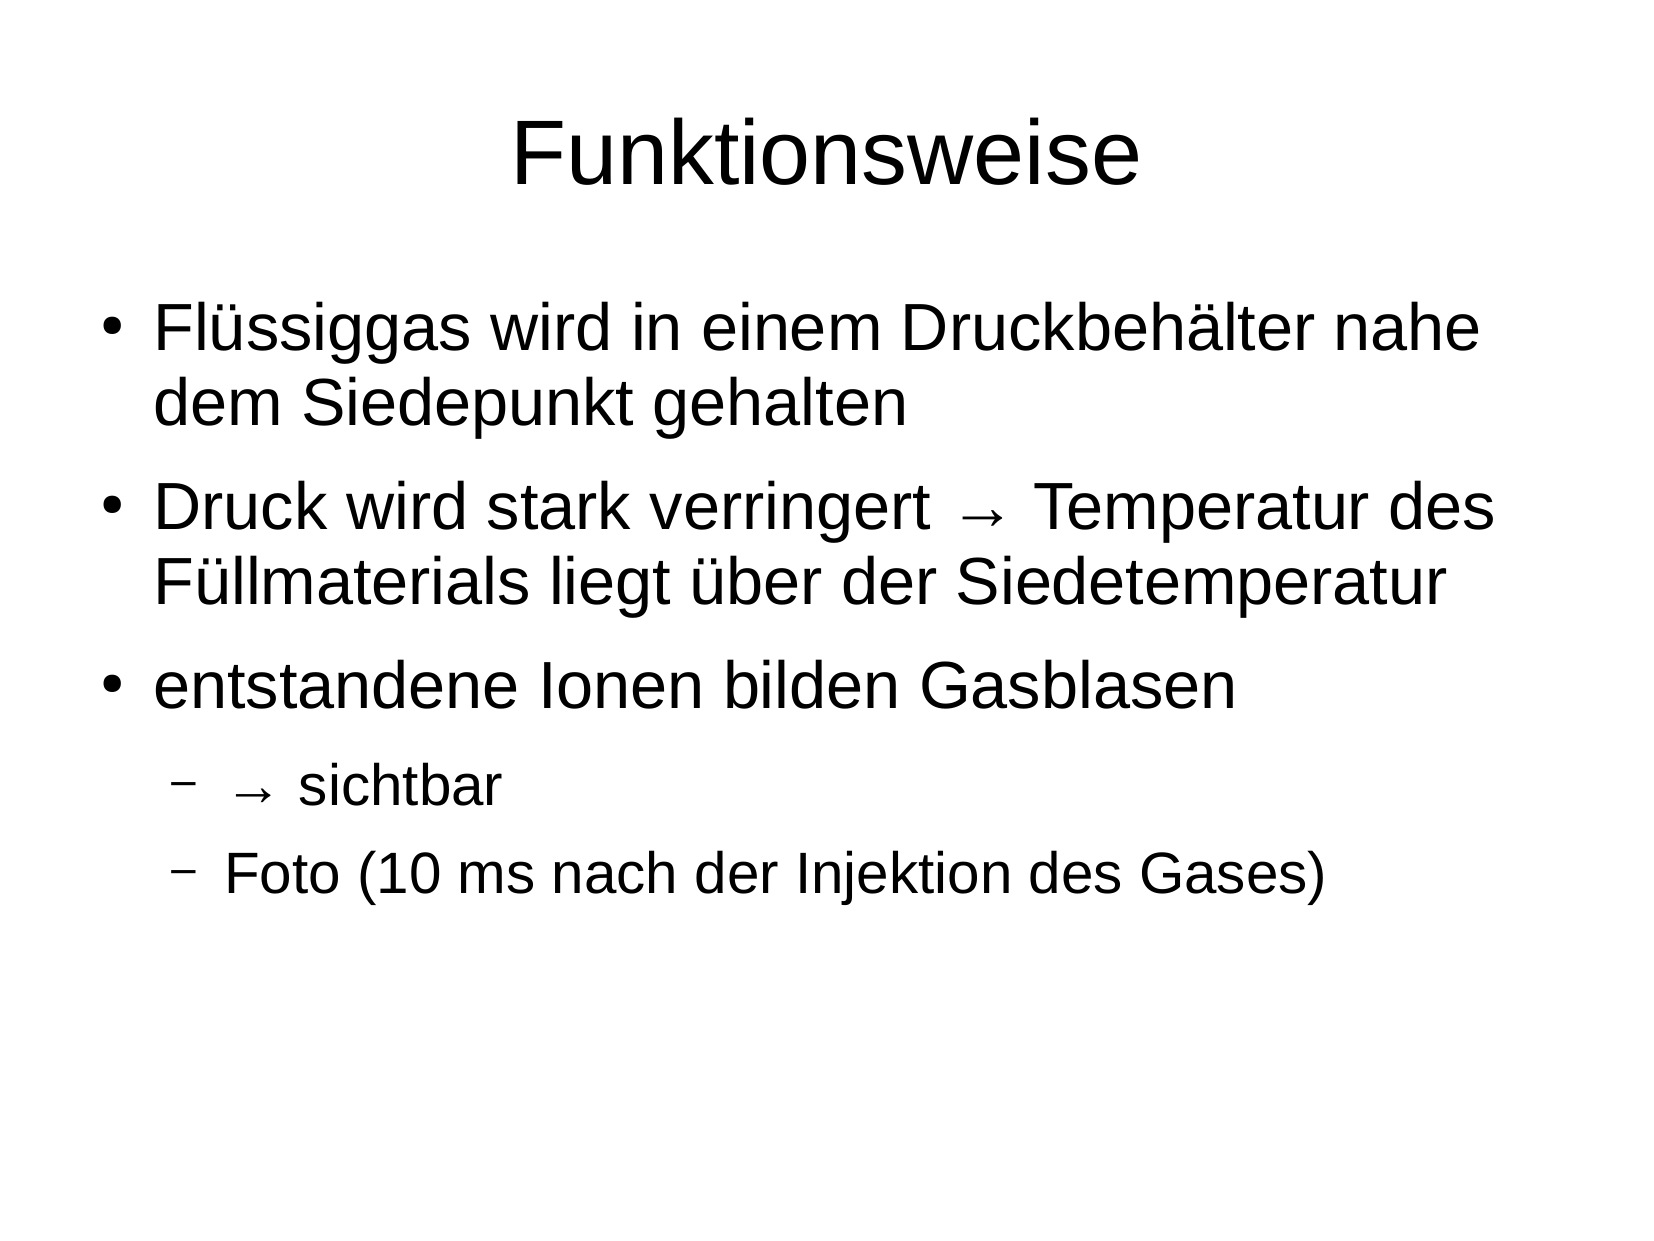

# Funktionsweise
Flüssiggas wird in einem Druckbehälter nahe dem Siedepunkt gehalten
Druck wird stark verringert → Temperatur des Füllmaterials liegt über der Siedetemperatur
entstandene Ionen bilden Gasblasen
→ sichtbar
Foto (10 ms nach der Injektion des Gases)